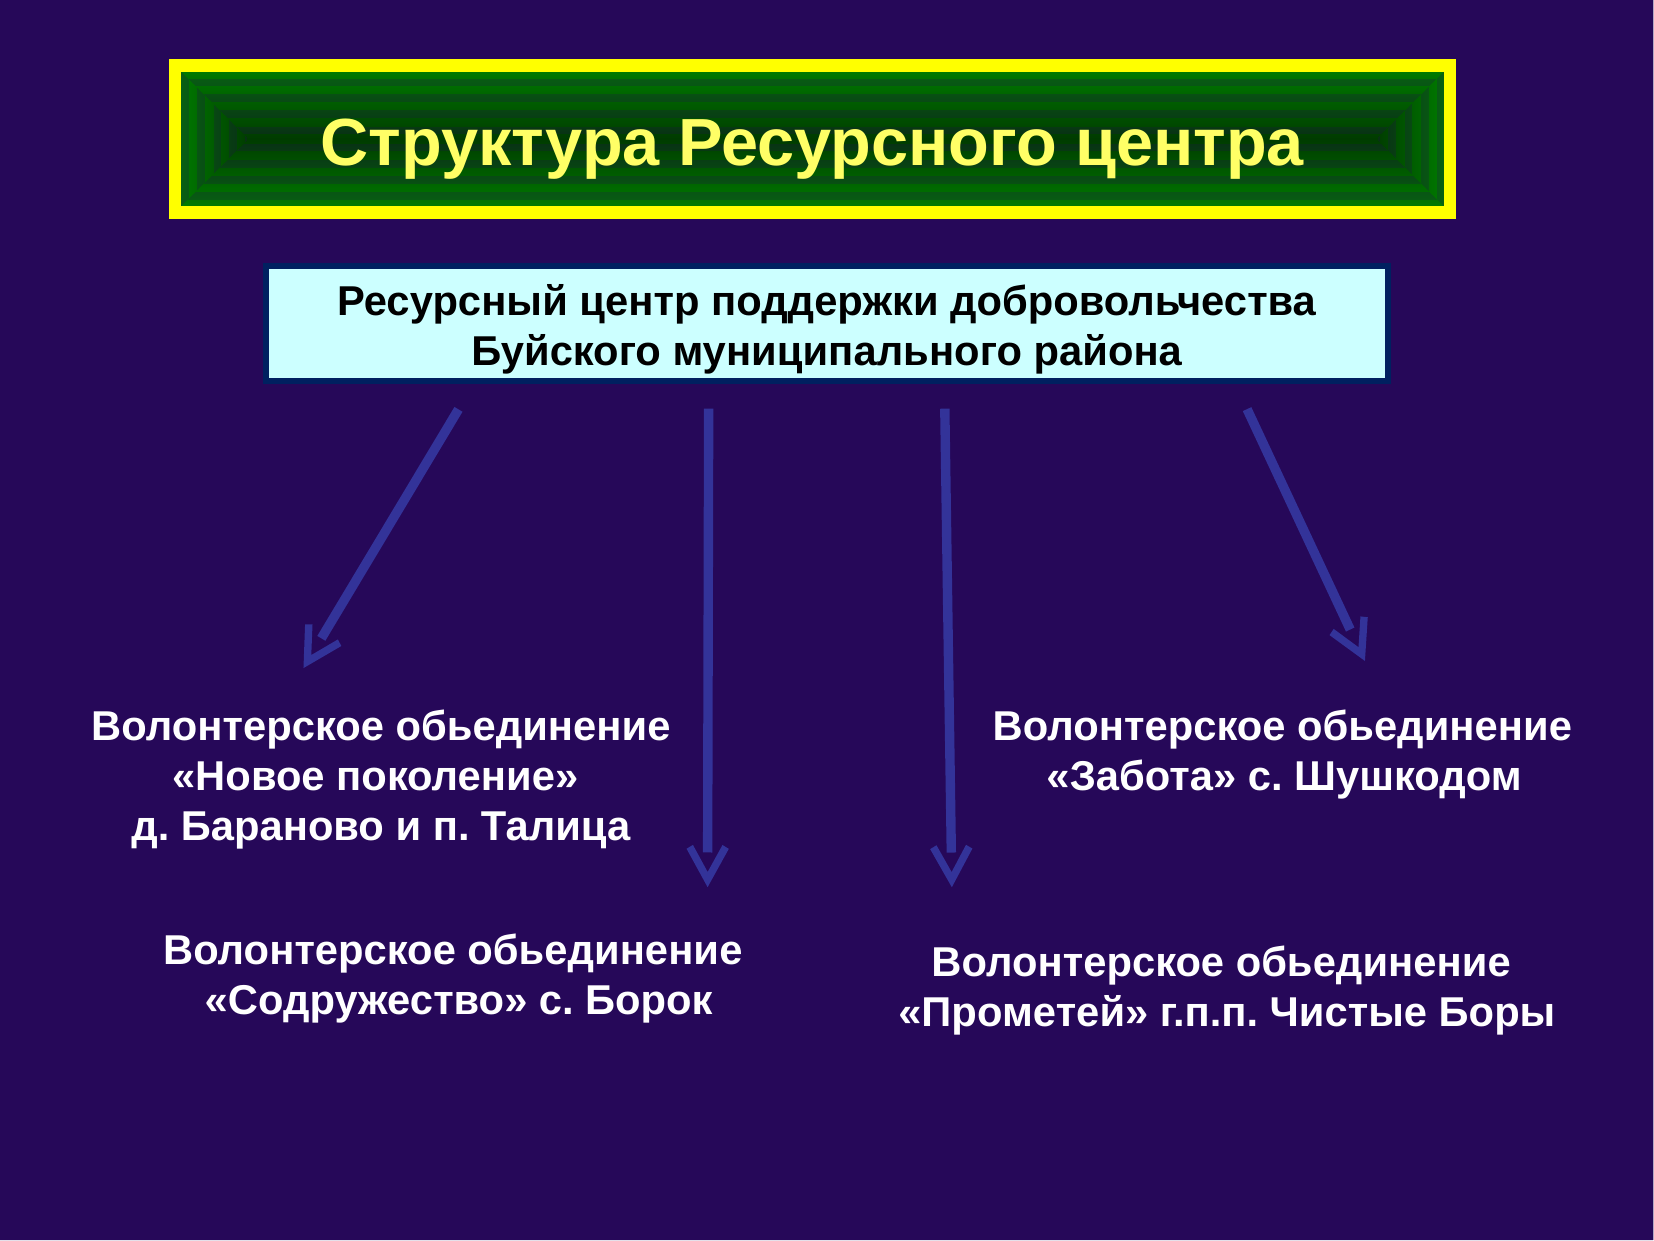

Структура Ресурсного центра
Ресурсный центр поддержки добровольчества Буйского муниципального района
 Волонтерское обьединение
«Новое поколение»
д. Бараново и п. Талица
 Волонтерское обьединение
«Забота» с. Шушкодом
Волонтерское обьединение
 «Содружество» с. Борок
Волонтерское обьединение
 «Прометей» г.п.п. Чистые Боры